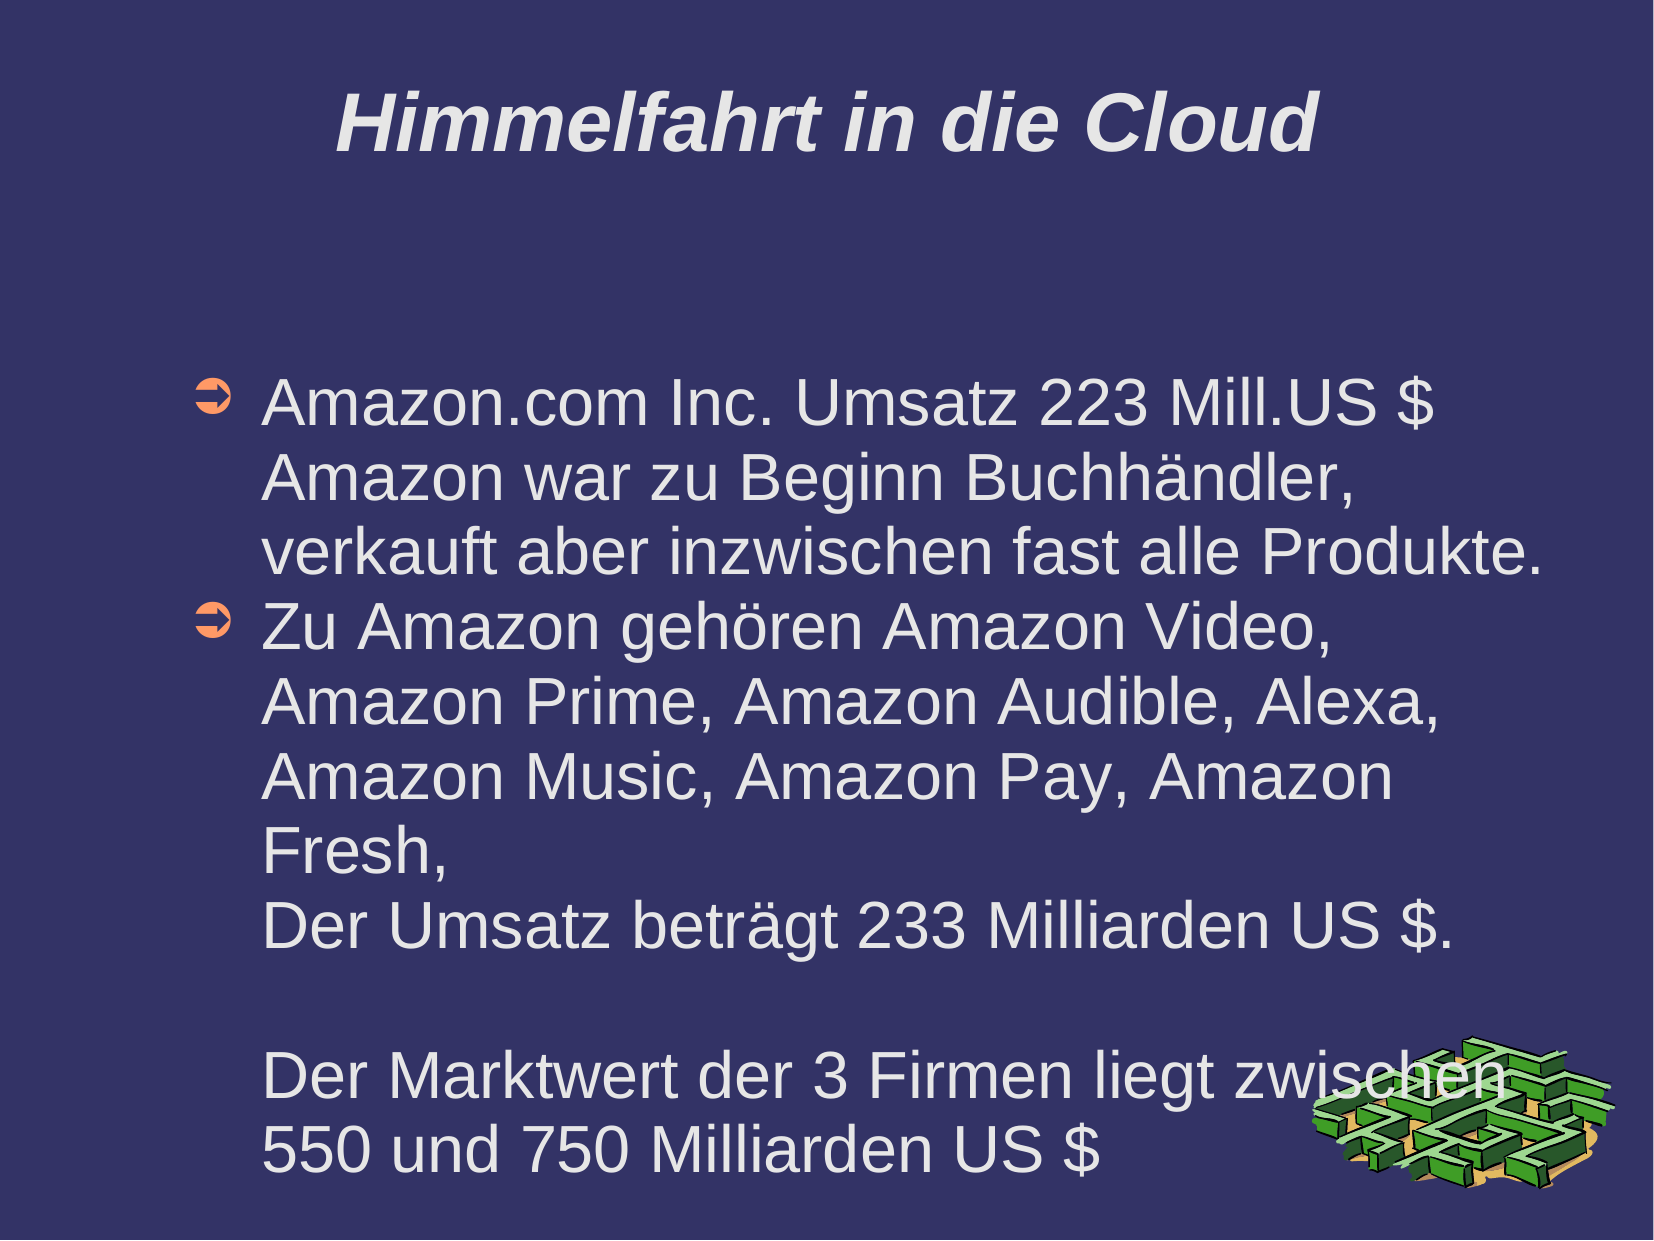

# Himmelfahrt in die Cloud
Amazon.com Inc. Umsatz 223 Mill.US $
Amazon war zu Beginn Buchhändler, verkauft aber inzwischen fast alle Produkte.
Zu Amazon gehören Amazon Video, Amazon Prime, Amazon Audible, Alexa, Amazon Music, Amazon Pay, Amazon Fresh,
Der Umsatz beträgt 233 Milliarden US $.
Der Marktwert der 3 Firmen liegt zwischen 550 und 750 Milliarden US $